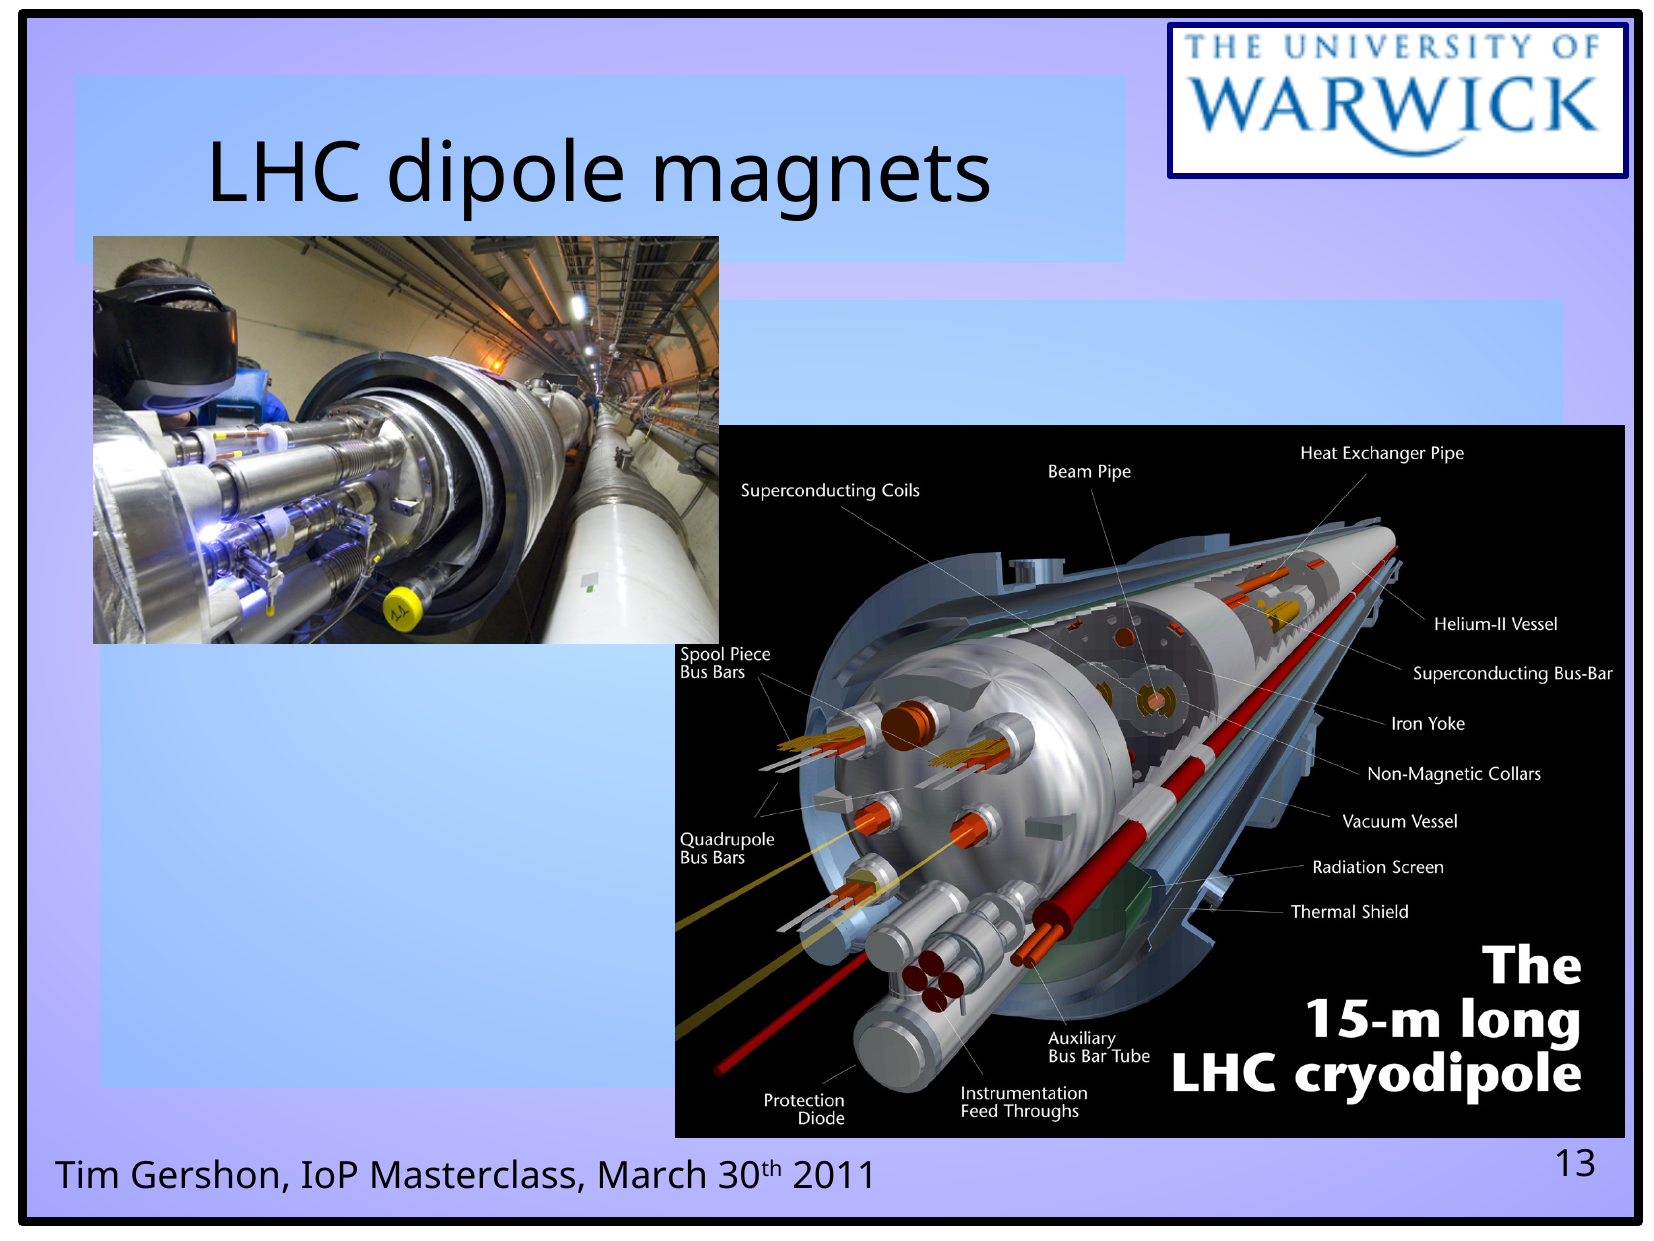

LHC dipole magnets
Tim Gershon, IoP Masterclass, March 30th 2011